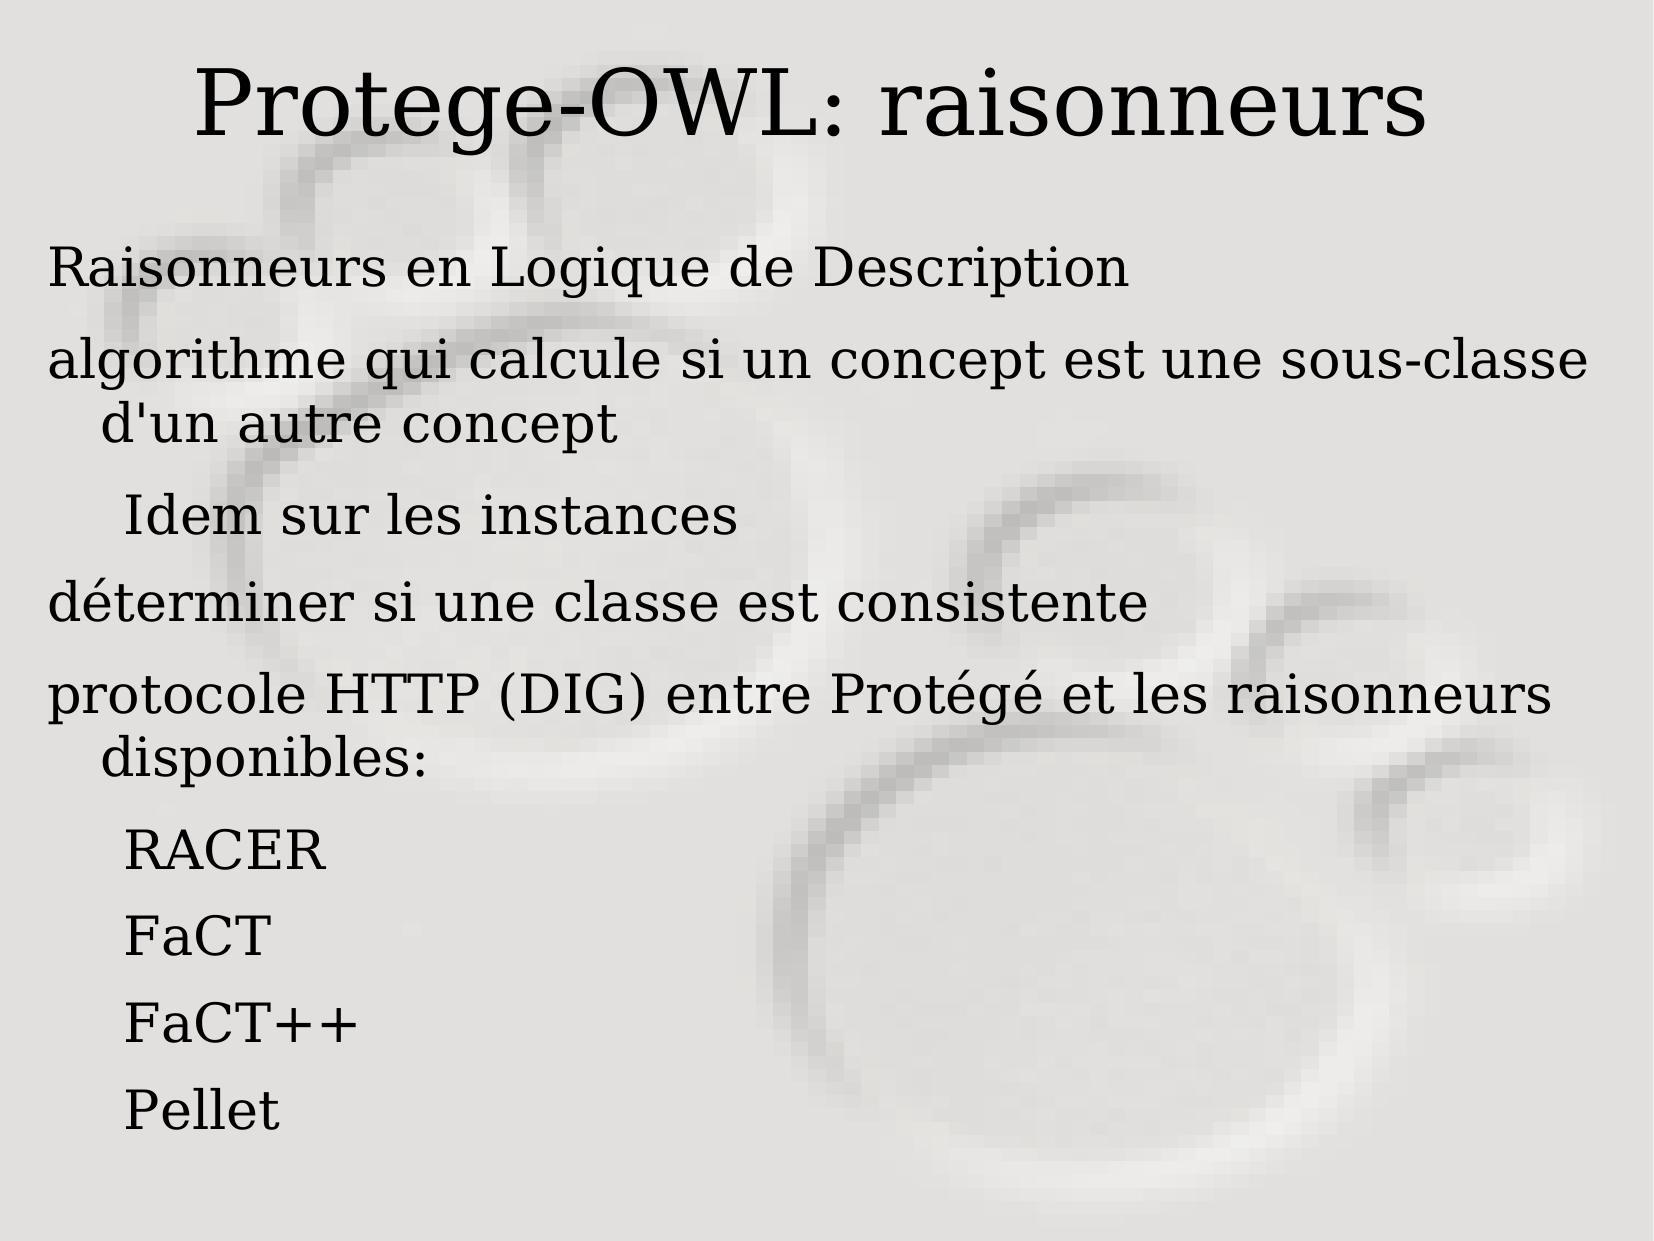

# Protege-OWL: raisonneurs
Raisonneurs en Logique de Description
algorithme qui calcule si un concept est une sous-classe d'un autre concept
Idem sur les instances
déterminer si une classe est consistente
protocole HTTP (DIG) entre Protégé et les raisonneurs disponibles:
RACER
FaCT
FaCT++
Pellet